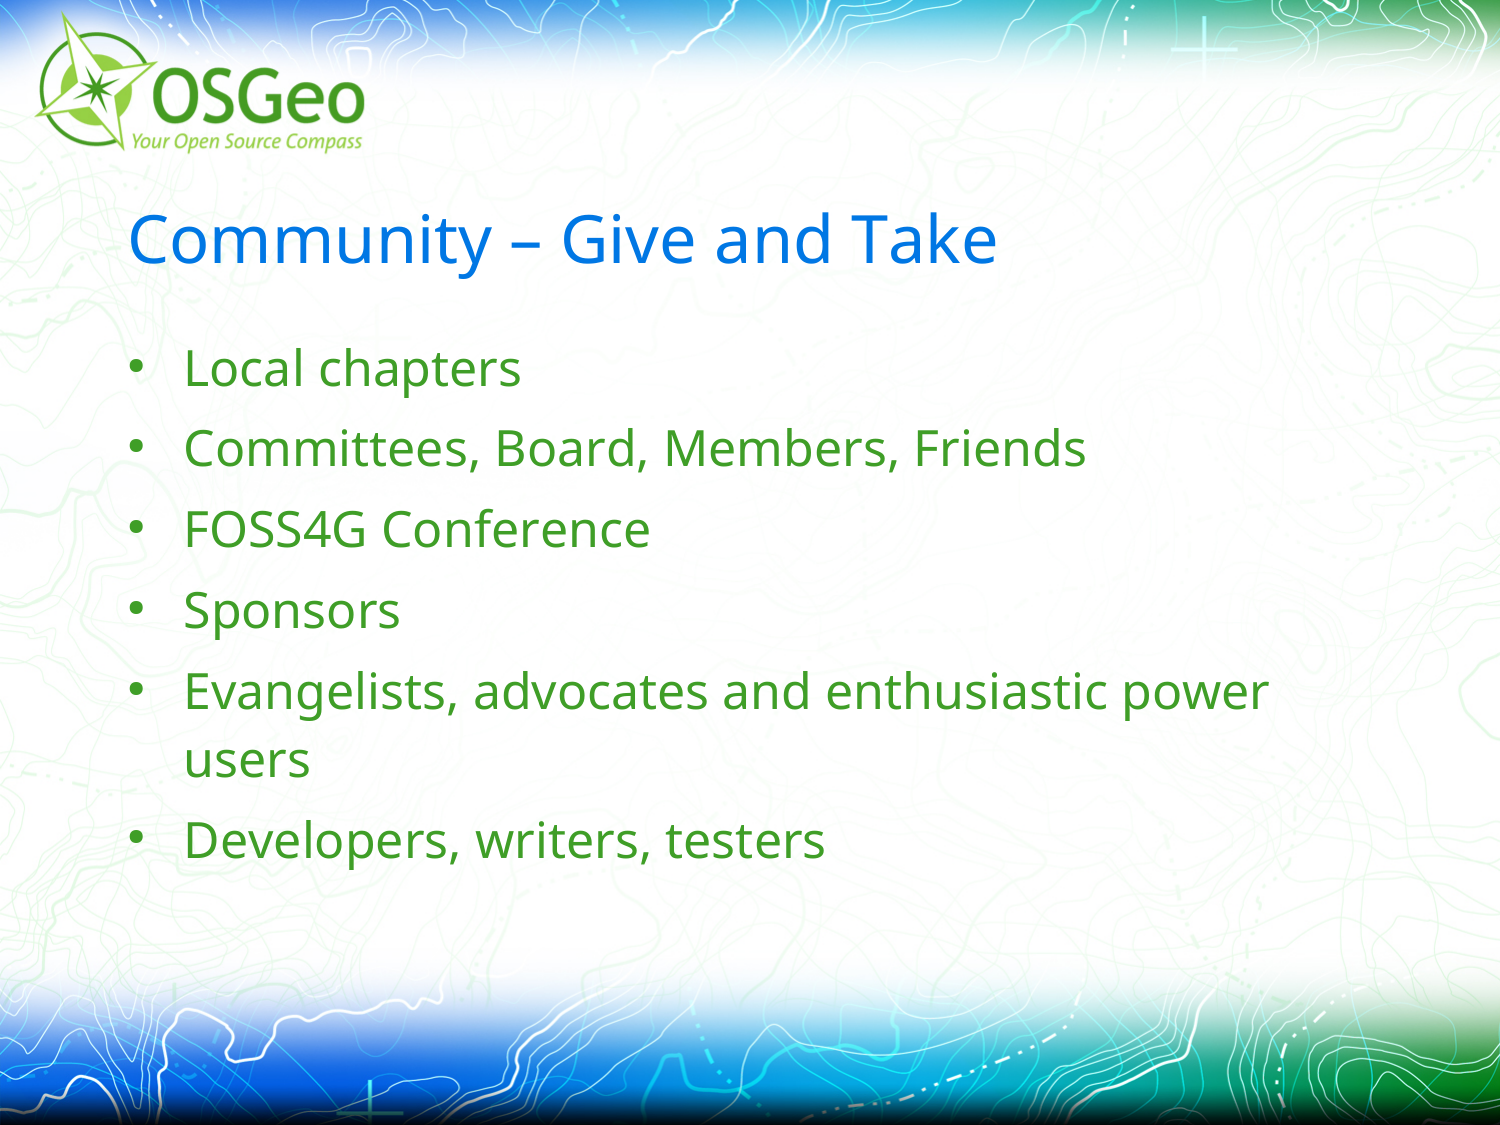

# Community – Give and Take
Local chapters
Committees, Board, Members, Friends
FOSS4G Conference
Sponsors
Evangelists, advocates and enthusiastic power users
Developers, writers, testers